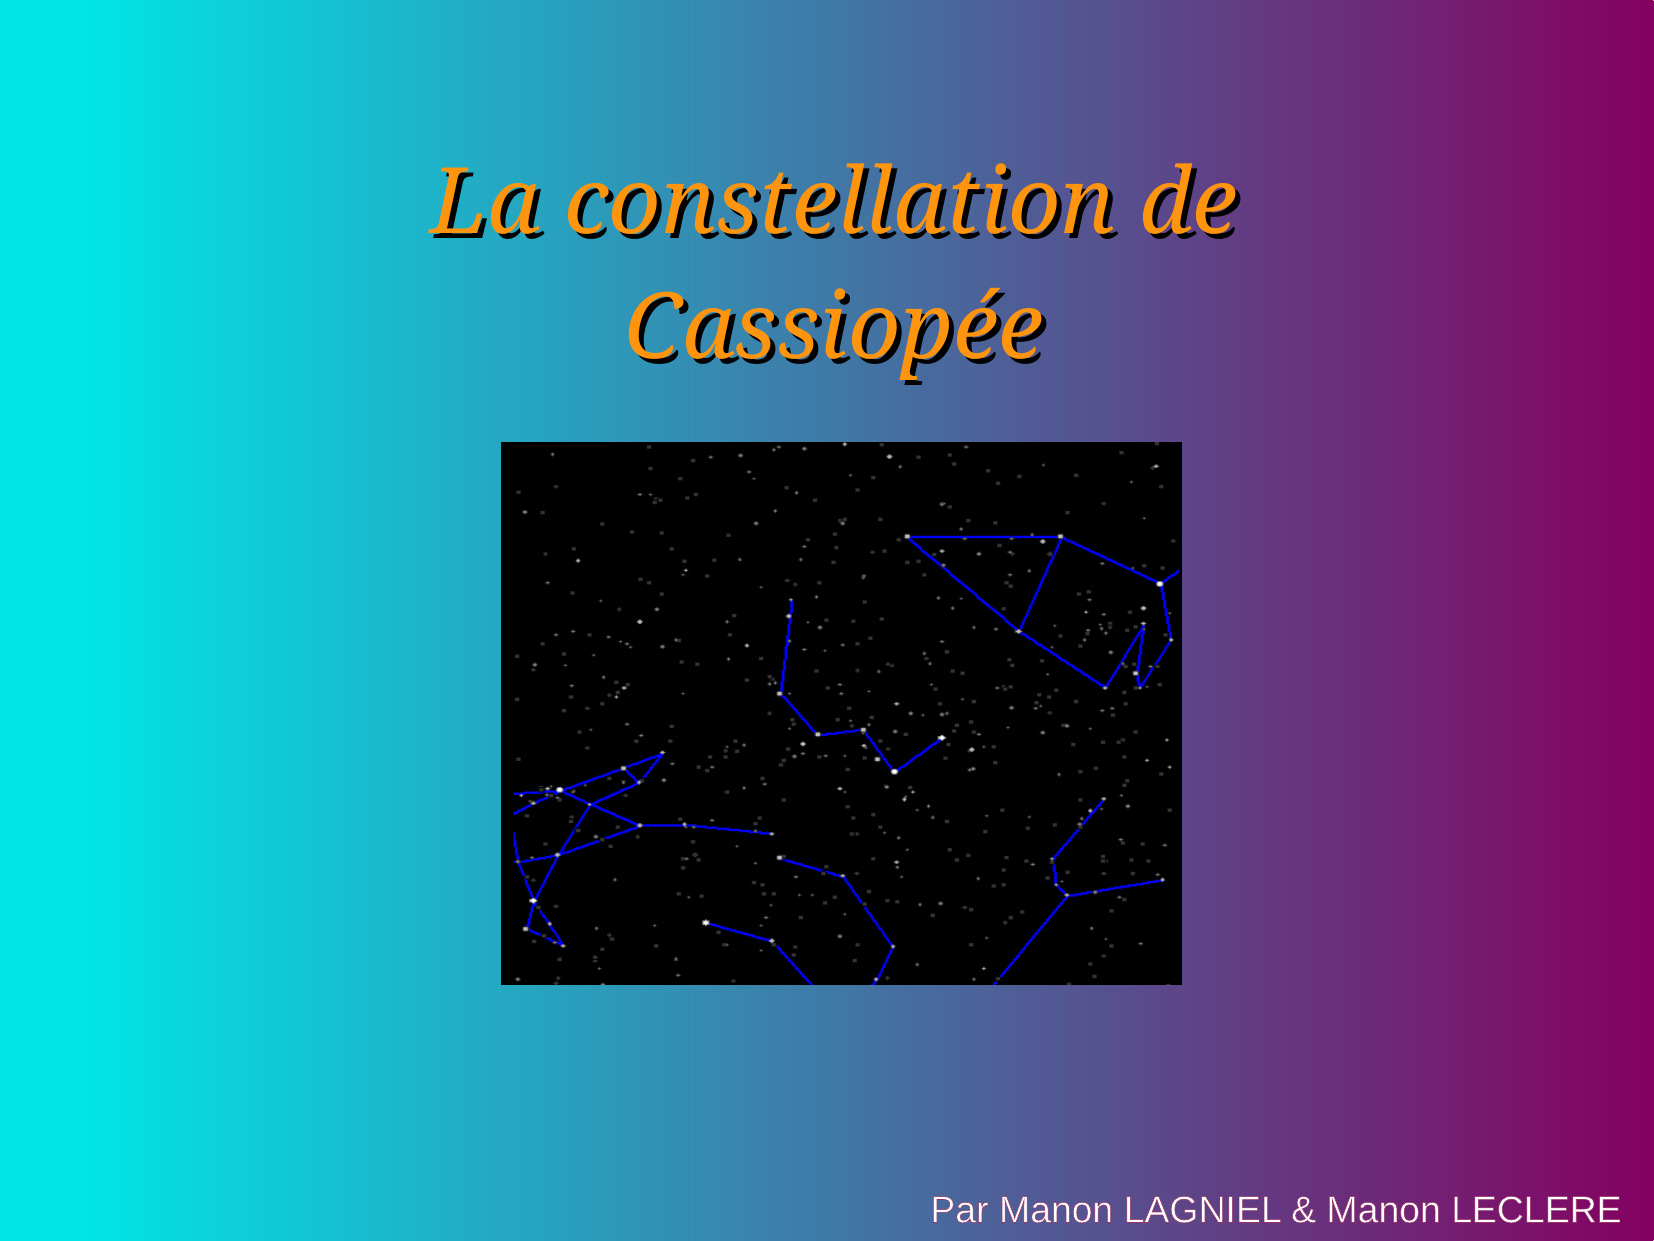

La constellation de Cassiopée
Cassiopée
Par Manon LAGNIEL & Manon LECLERE